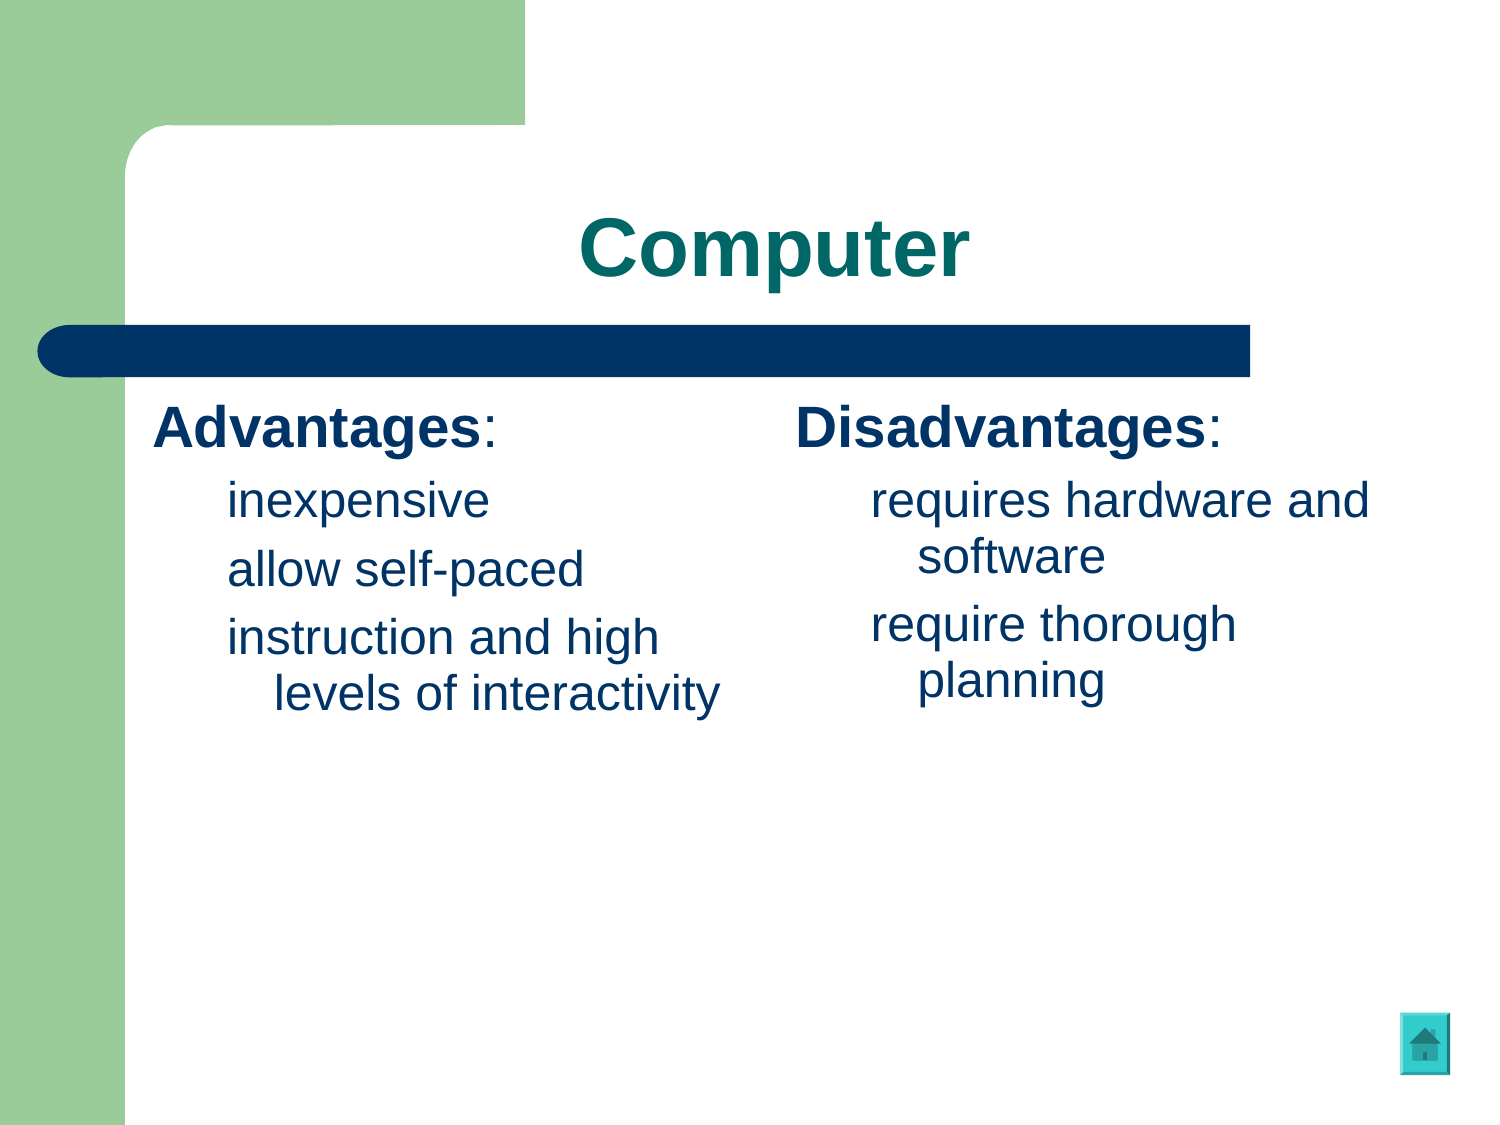

# Computer
Advantages:
inexpensive
allow self-paced
instruction and high levels of interactivity
Disadvantages:
requires hardware and software
require thorough planning